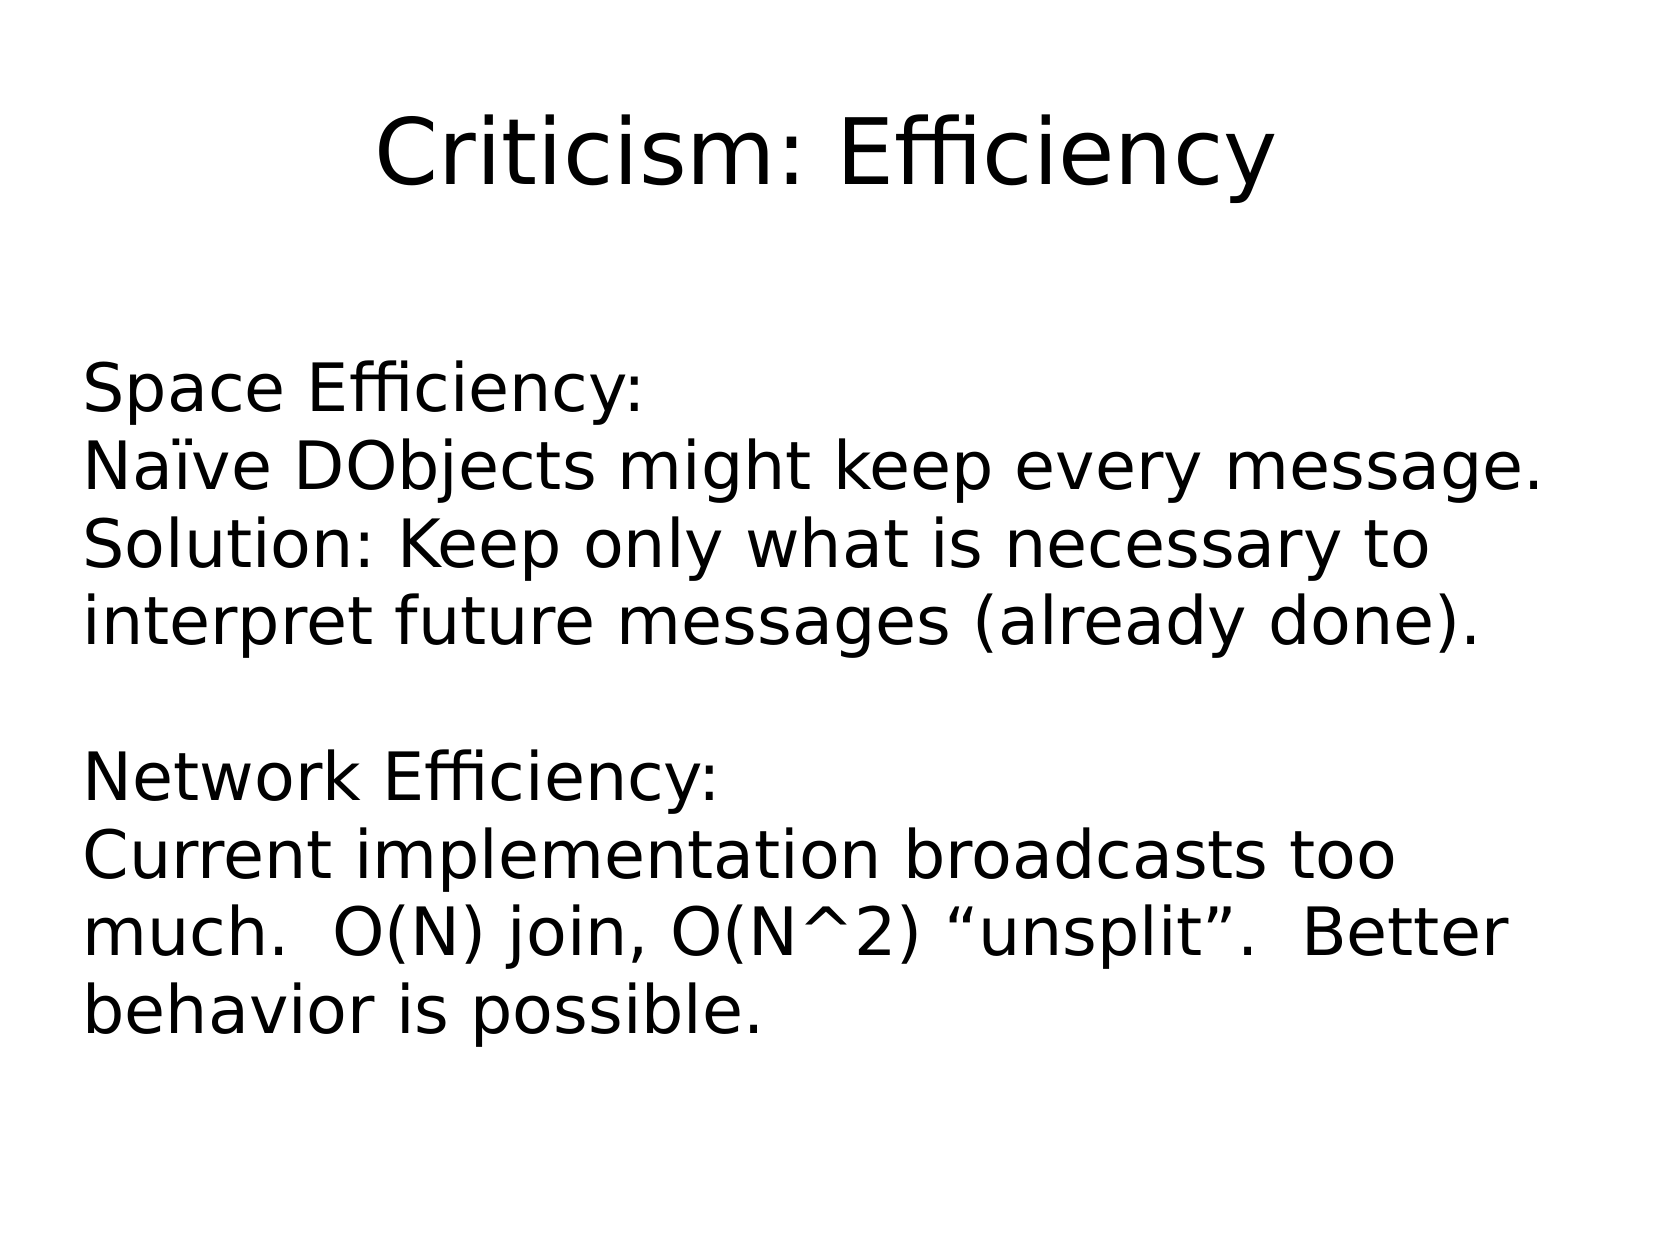

# Criticism: Efficiency
Space Efficiency:
Naïve DObjects might keep every message.
Solution: Keep only what is necessary to interpret future messages (already done).
Network Efficiency:
Current implementation broadcasts too much. O(N) join, O(N^2) “unsplit”. Better behavior is possible.